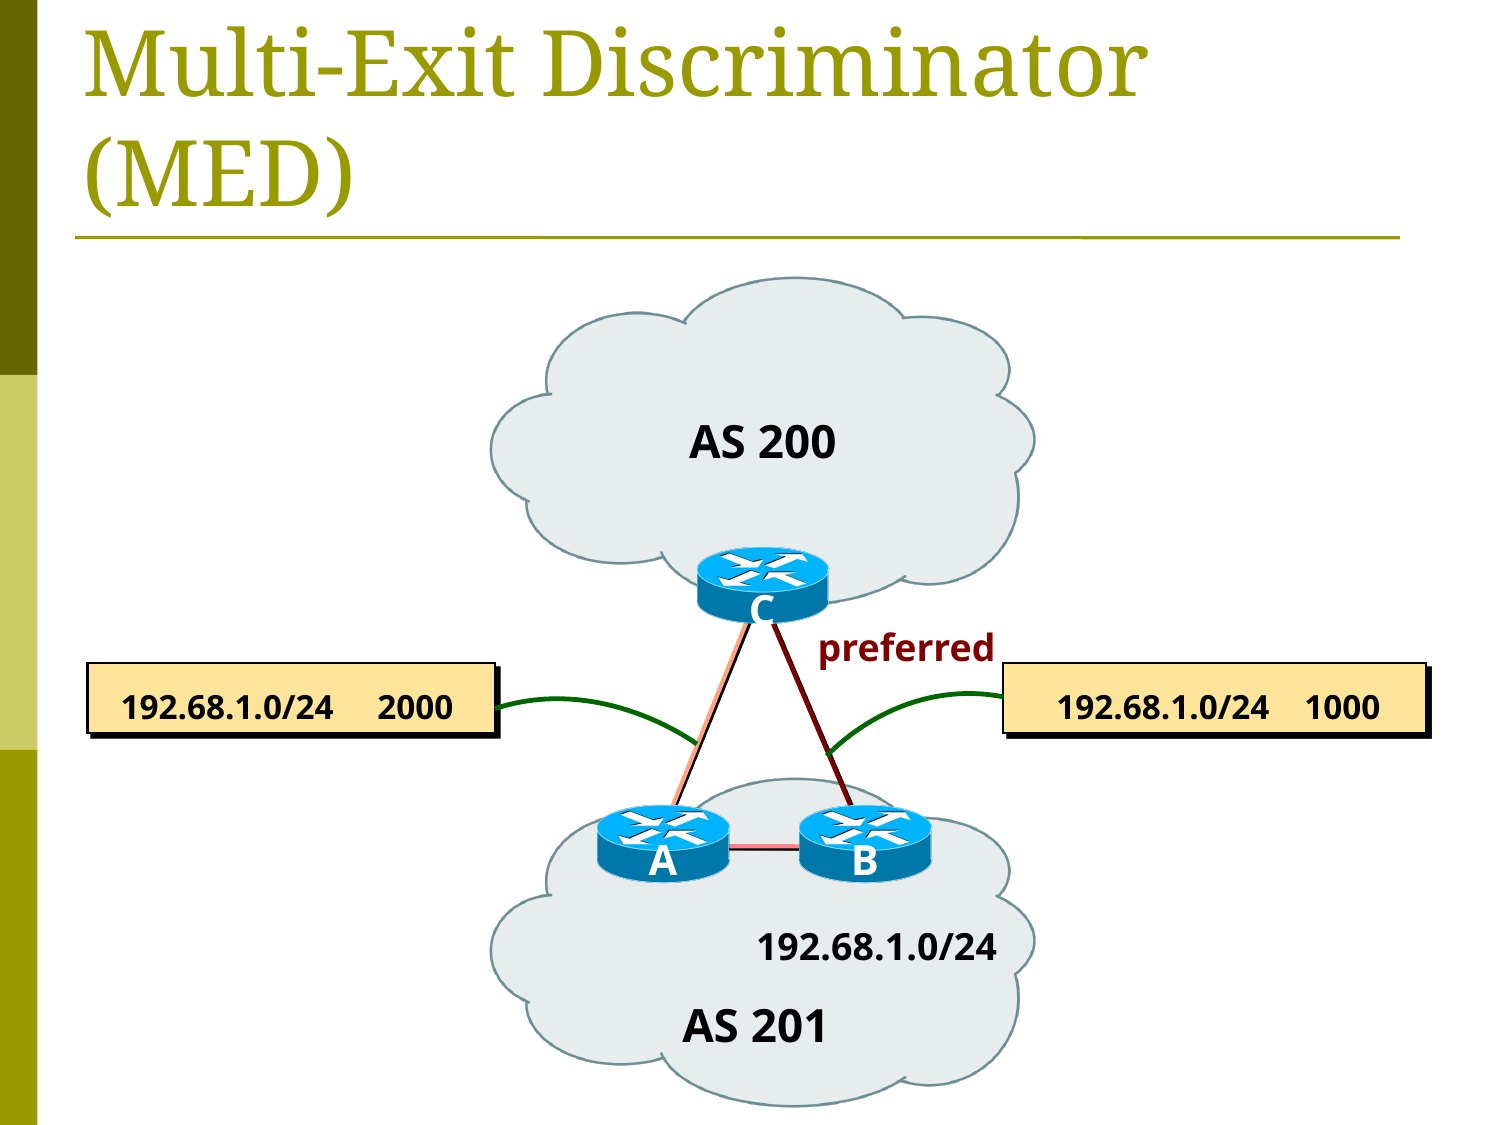

# Multi-Exit Discriminator (MED)
AS 200
C
preferred
192.68.1.0/24 2000
192.68.1.0/24 1000
A
B
192.68.1.0/24
AS 201